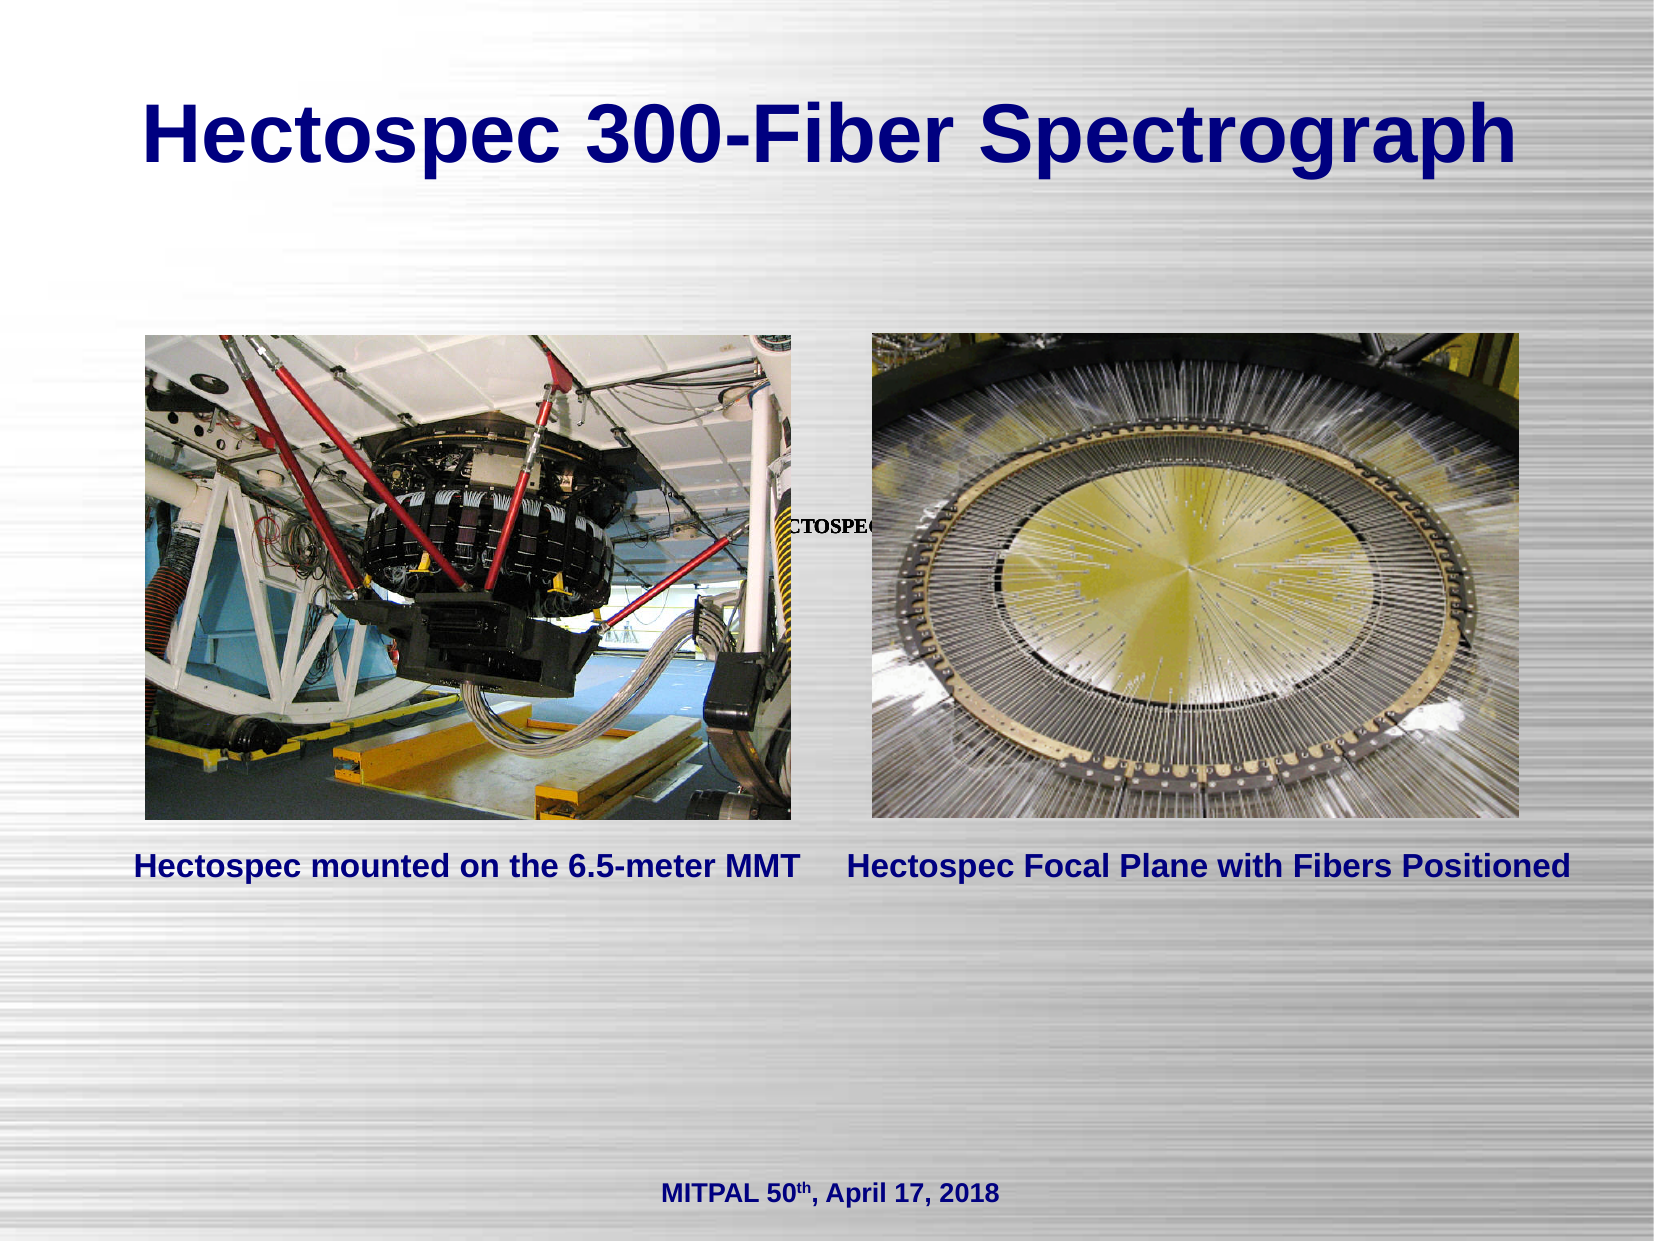

Hectospec 300-Fiber Spectrograph
Hectospec mounted on the 6.5-meter MMT
Hectospec Focal Plane with Fibers Positioned
MITPAL 50th, April 17, 2018